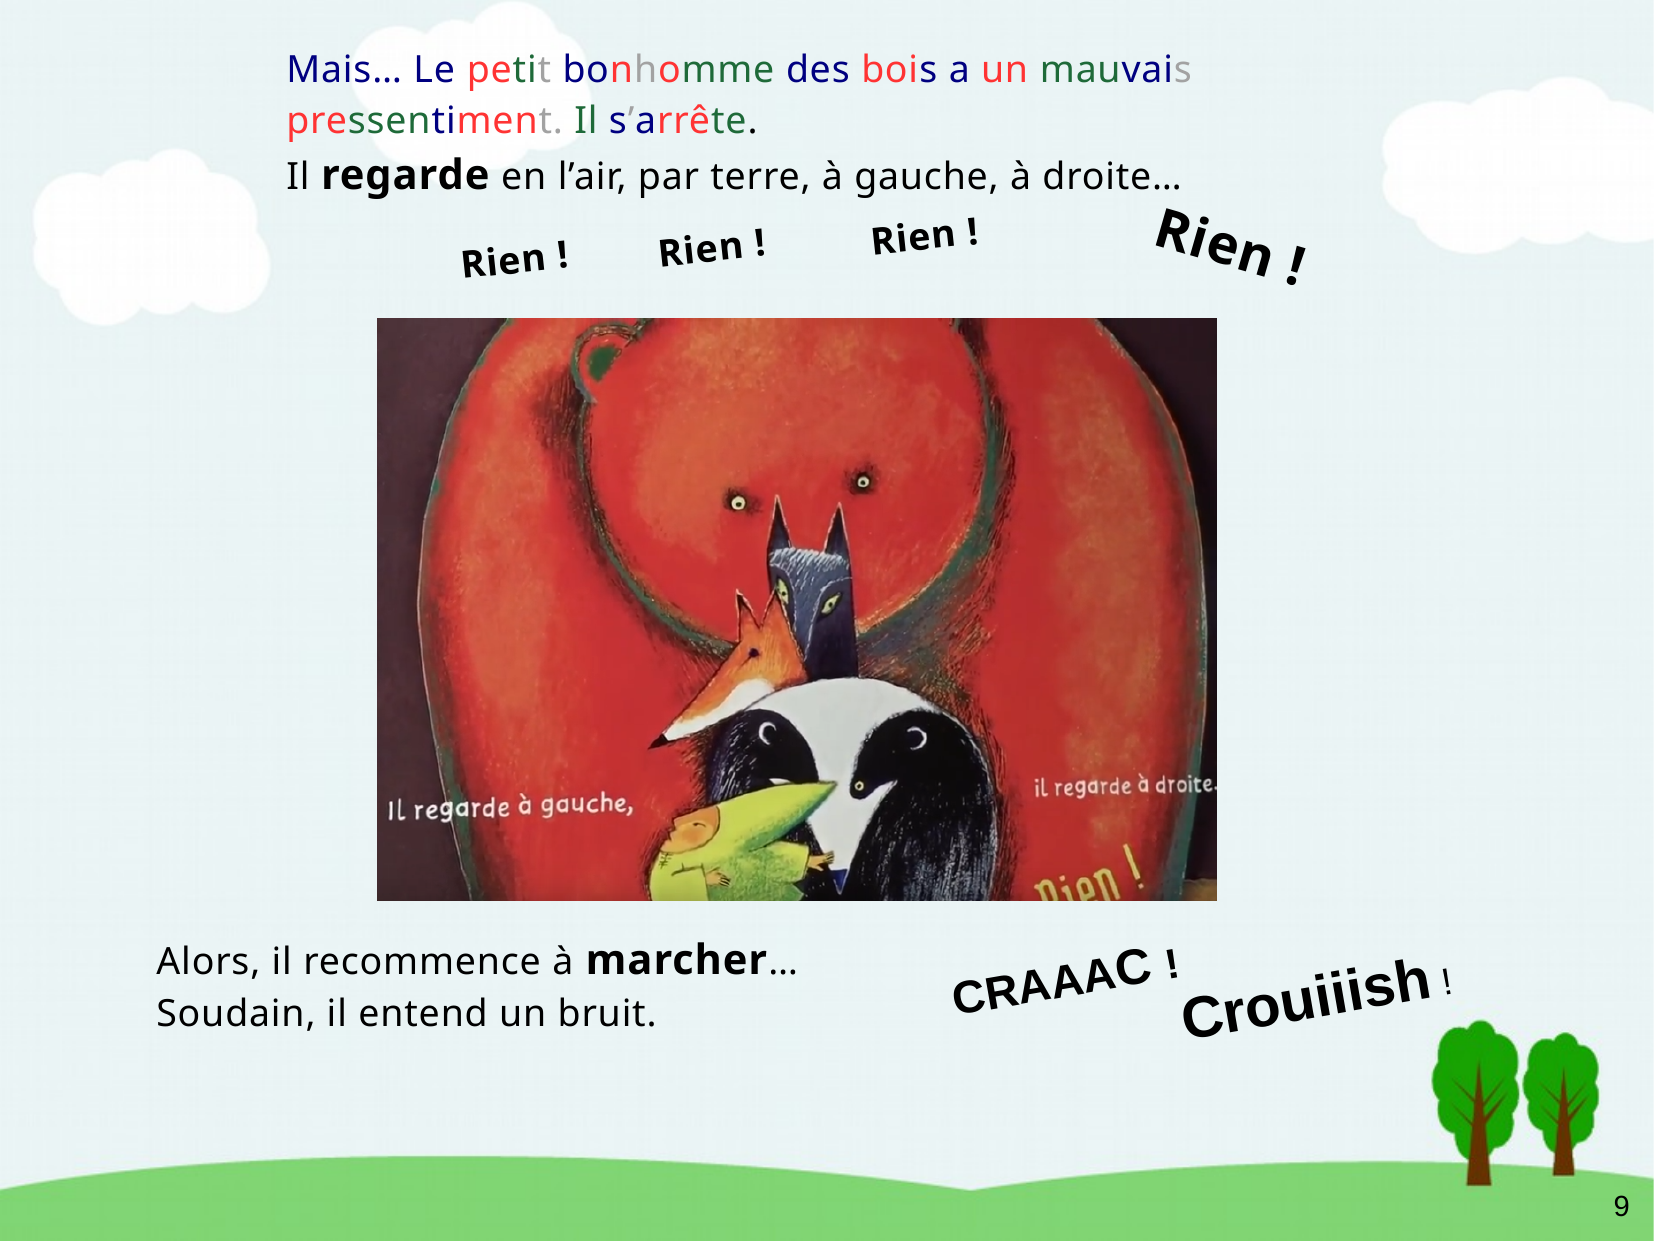

Mais… Le petit bonhomme des bois a un mauvais pressentiment. Il s’arrête.
Il regarde en l’air, par terre, à gauche, à droite…
Rien !
Rien !
Rien !
Rien !
CRAAAC !
			Crouiiish !
Alors, il recommence à marcher…
Soudain, il entend un bruit.
9